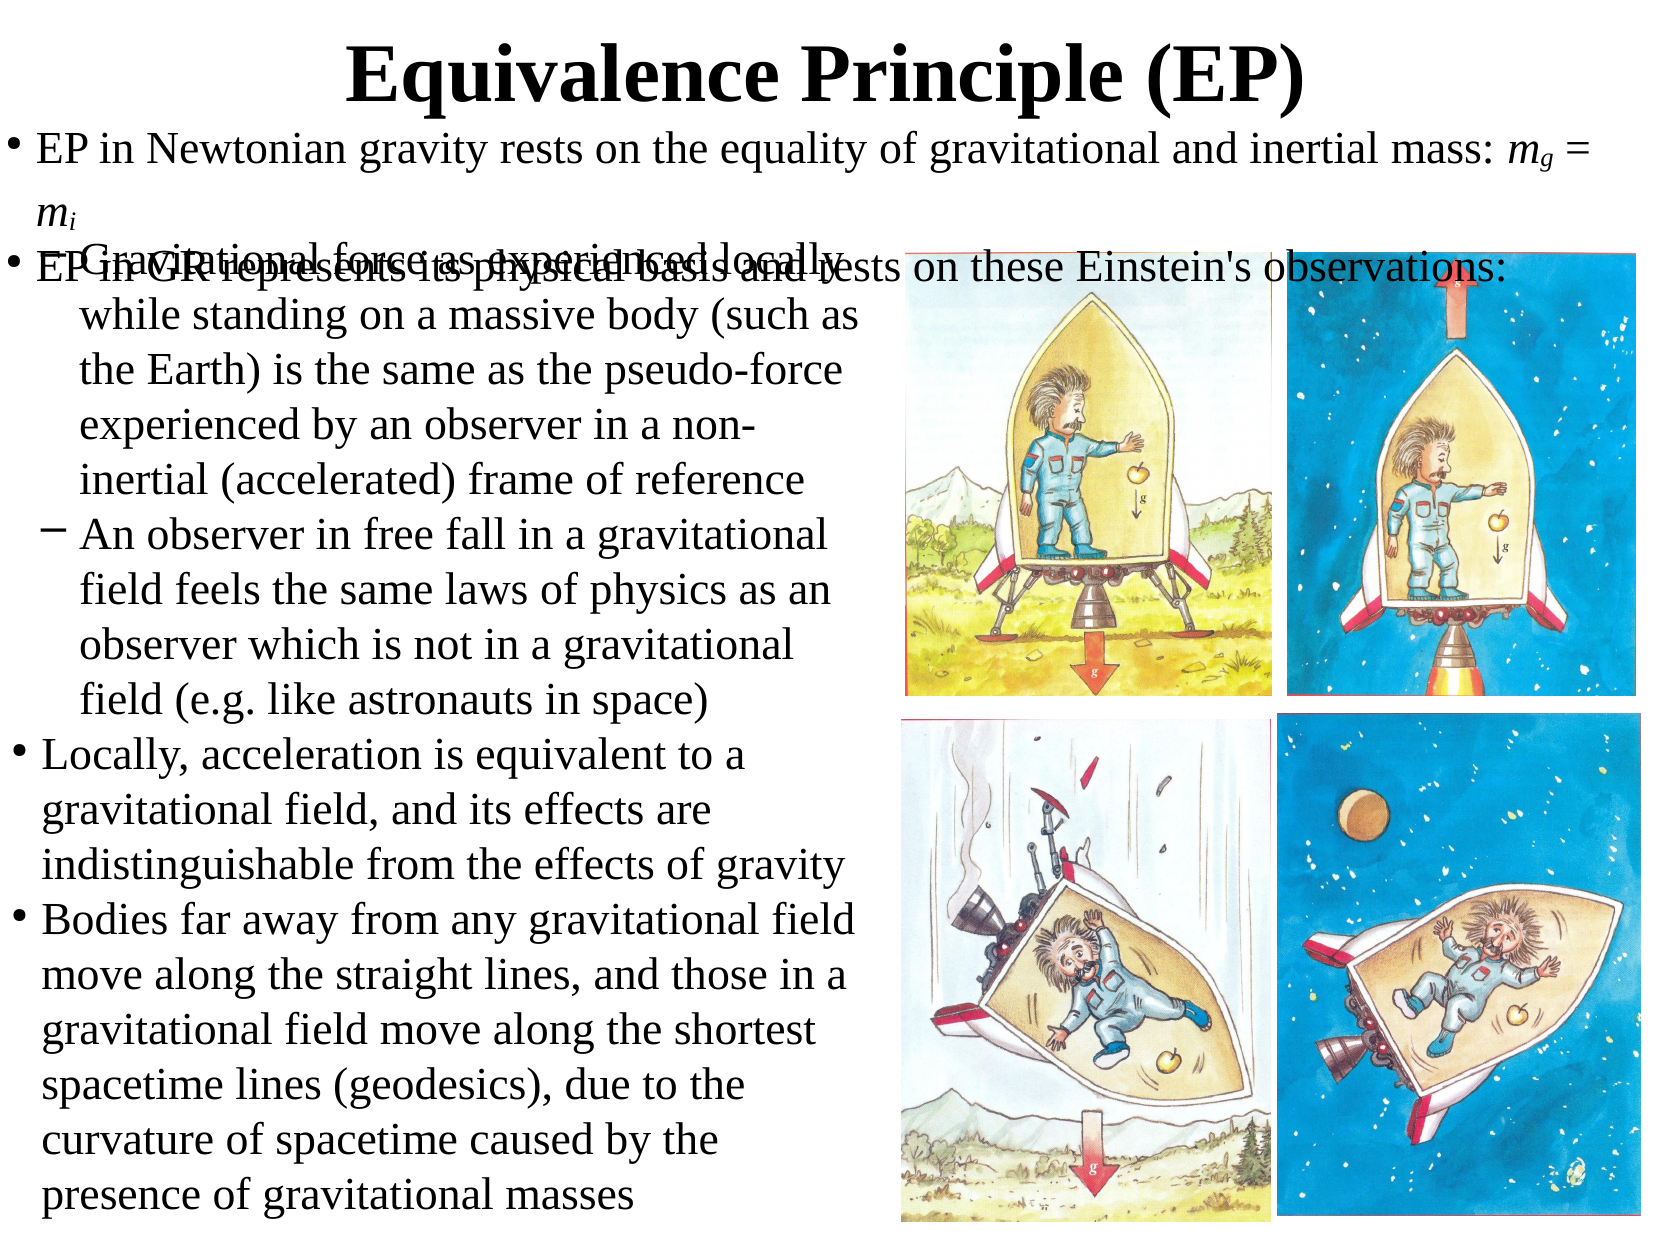

# Equivalence Principle (EP)
EP in Newtonian gravity rests on the equality of gravitational and inertial mass: mg = mi
EP in GR represents its physical basis and rests on these Einstein's observations:
Gravitational force as experienced locally while standing on a massive body (such as the Earth) is the same as the pseudo-force experienced by an observer in a non-inertial (accelerated) frame of reference
An observer in free fall in a gravitational field feels the same laws of physics as an observer which is not in a gravitational field (e.g. like astronauts in space)
Locally, acceleration is equivalent to a gravitational field, and its effects are indistinguishable from the effects of gravity
Bodies far away from any gravitational field move along the straight lines, and those in a gravitational field move along the shortest spacetime lines (geodesics), due to the curvature of spacetime caused by the presence of gravitational masses